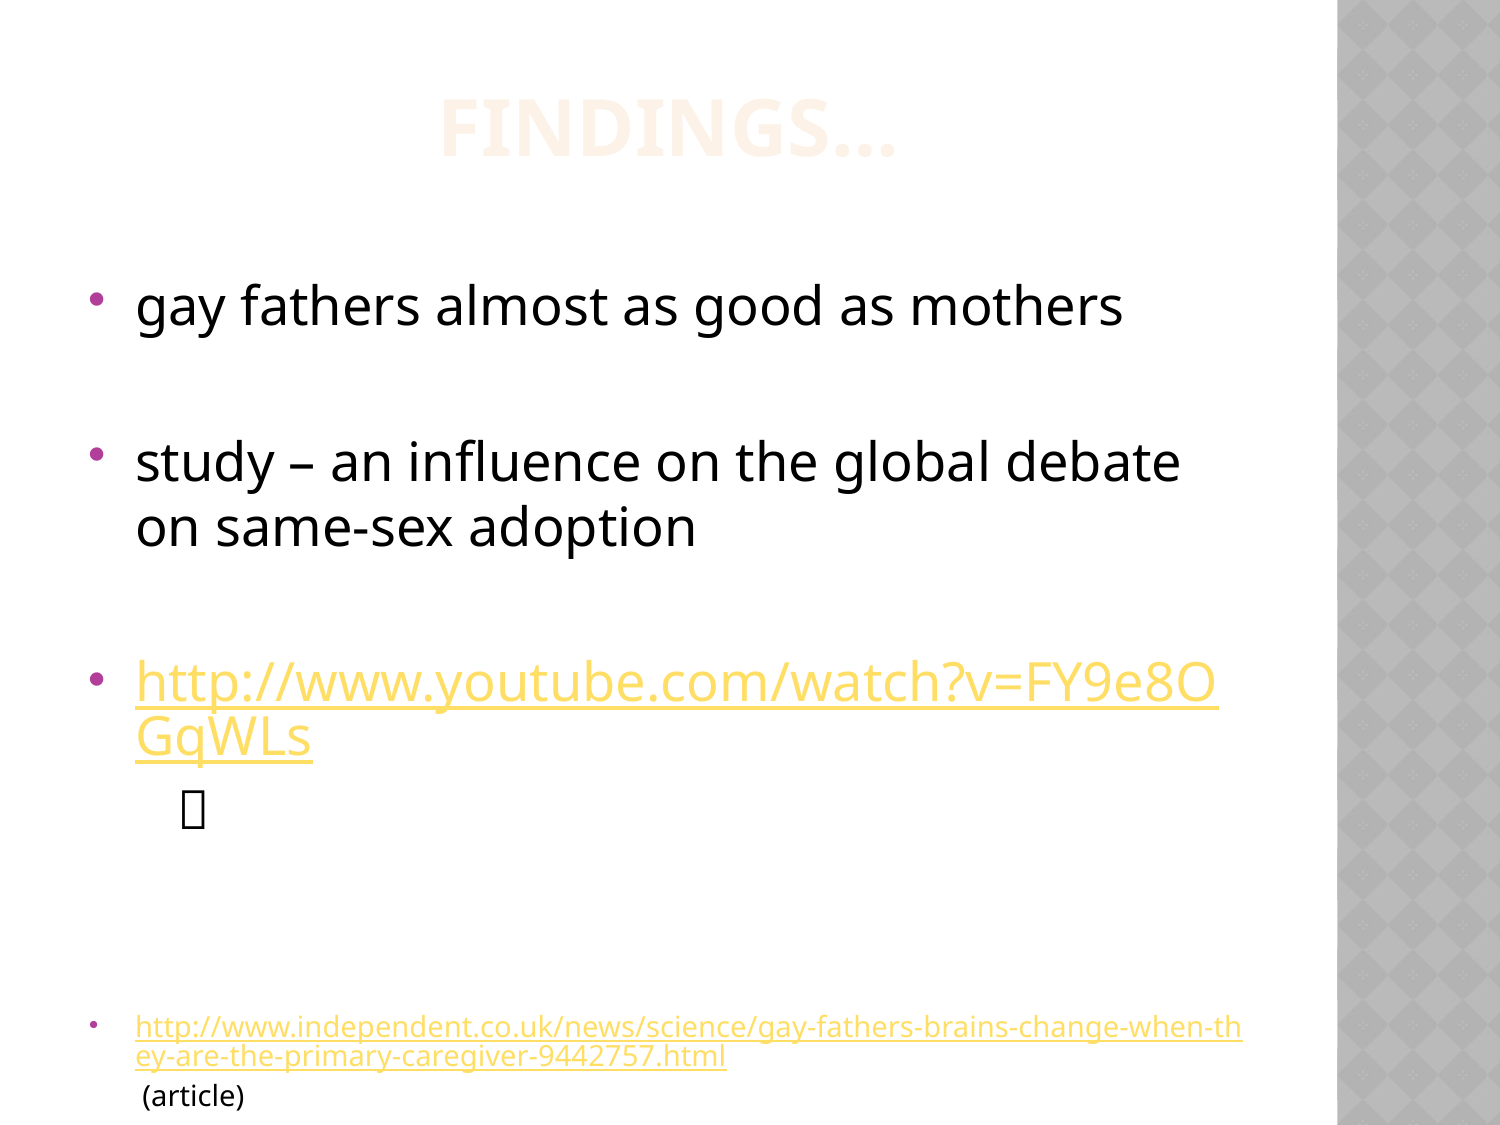

# findings…
gay fathers almost as good as mothers
study – an influence on the global debate on same-sex adoption
http://www.youtube.com/watch?v=FY9e8OGqWLs 
http://www.independent.co.uk/news/science/gay-fathers-brains-change-when-they-are-the-primary-caregiver-9442757.html (article)